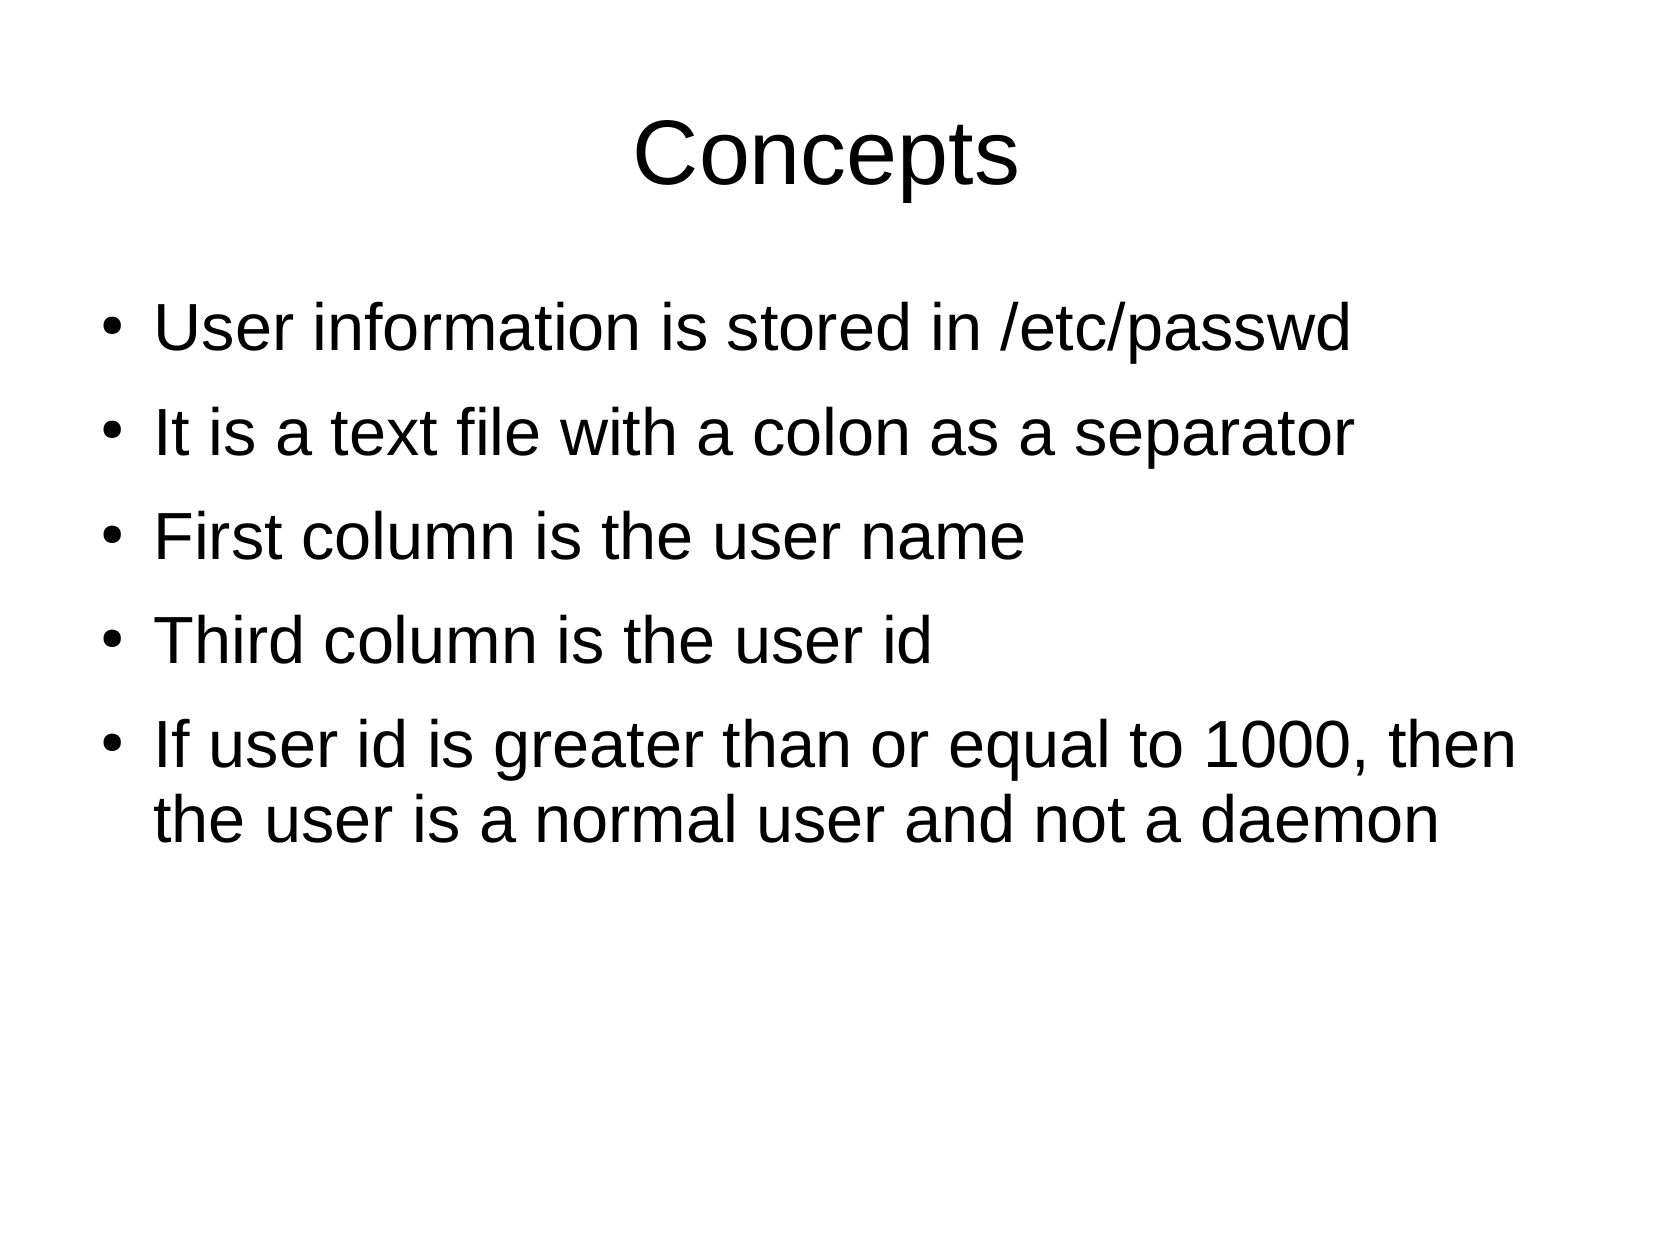

# Concepts
User information is stored in /etc/passwd
It is a text file with a colon as a separator
First column is the user name
Third column is the user id
If user id is greater than or equal to 1000, then the user is a normal user and not a daemon